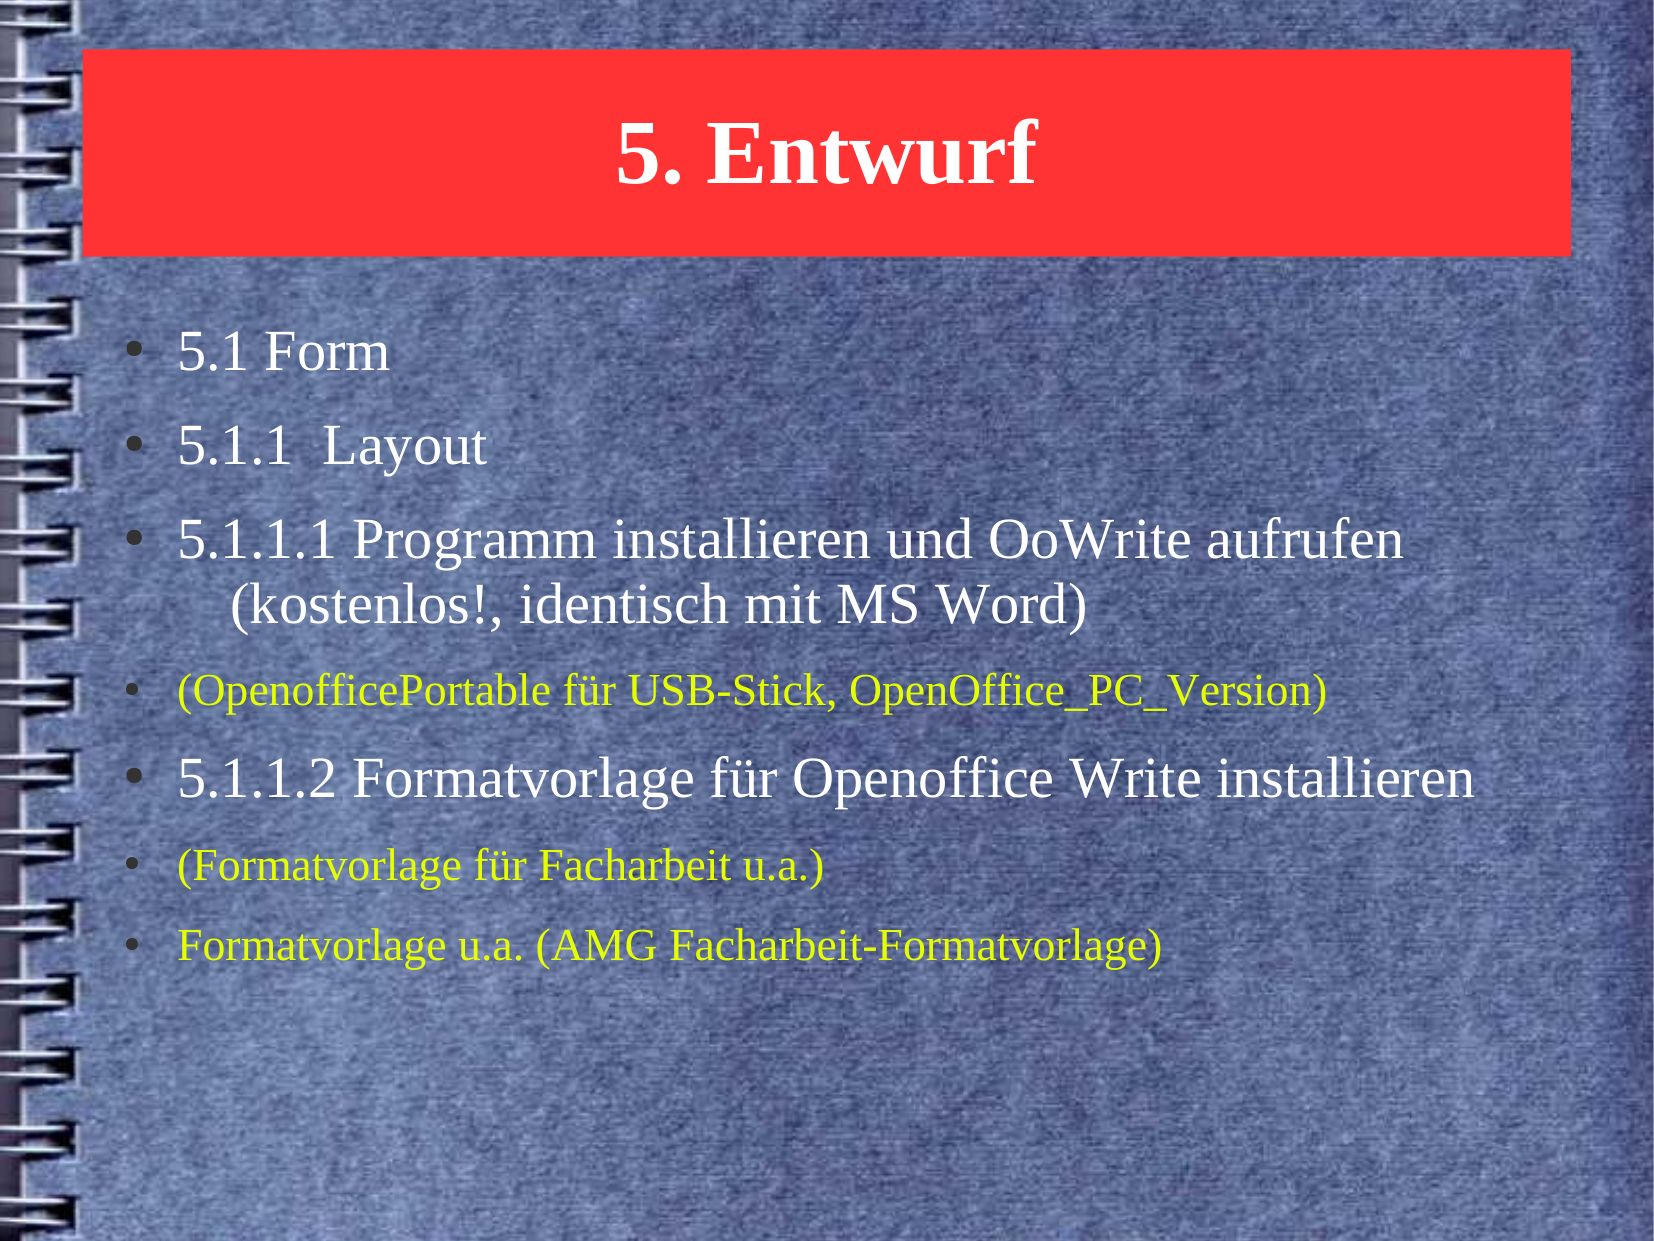

# 5. Entwurf
5.1 Form
5.1.1 Layout
5.1.1.1 Programm installieren und OoWrite aufrufen (kostenlos!, identisch mit MS Word)
(OpenofficePortable für USB-Stick, OpenOffice_PC_Version)
5.1.1.2 Formatvorlage für Openoffice Write installieren
(Formatvorlage für Facharbeit u.a.)
Formatvorlage u.a. (AMG Facharbeit-Formatvorlage)